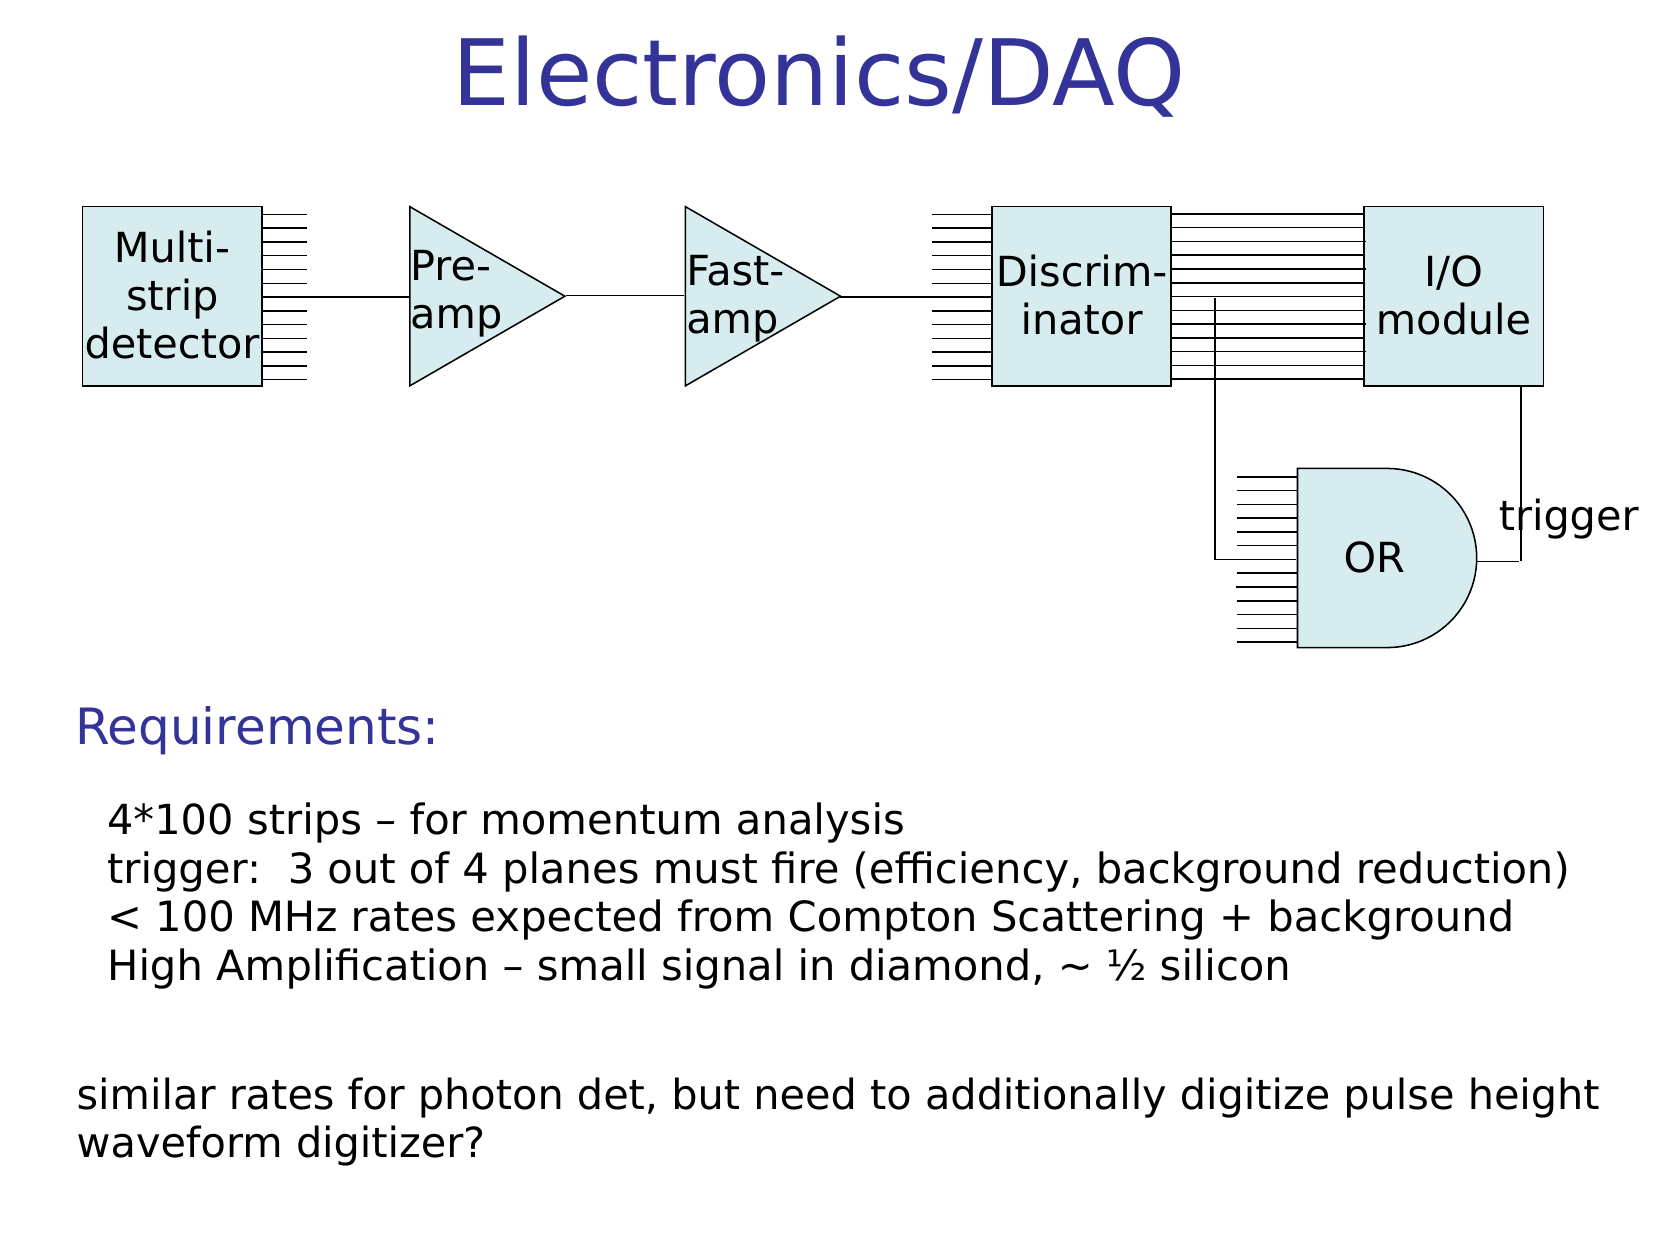

# Electronics/DAQ
Multi-
strip
detector
Discrim-
inator
I/O
module
Pre-
amp
Fast-
amp
OR
trigger
Requirements:
 4*100 strips – for momentum analysis
 trigger: 3 out of 4 planes must fire (efficiency, background reduction)
 < 100 MHz rates expected from Compton Scattering + background
 High Amplification – small signal in diamond, ~ ½ silicon
 similar rates for photon det, but need to additionally digitize pulse height
 waveform digitizer?